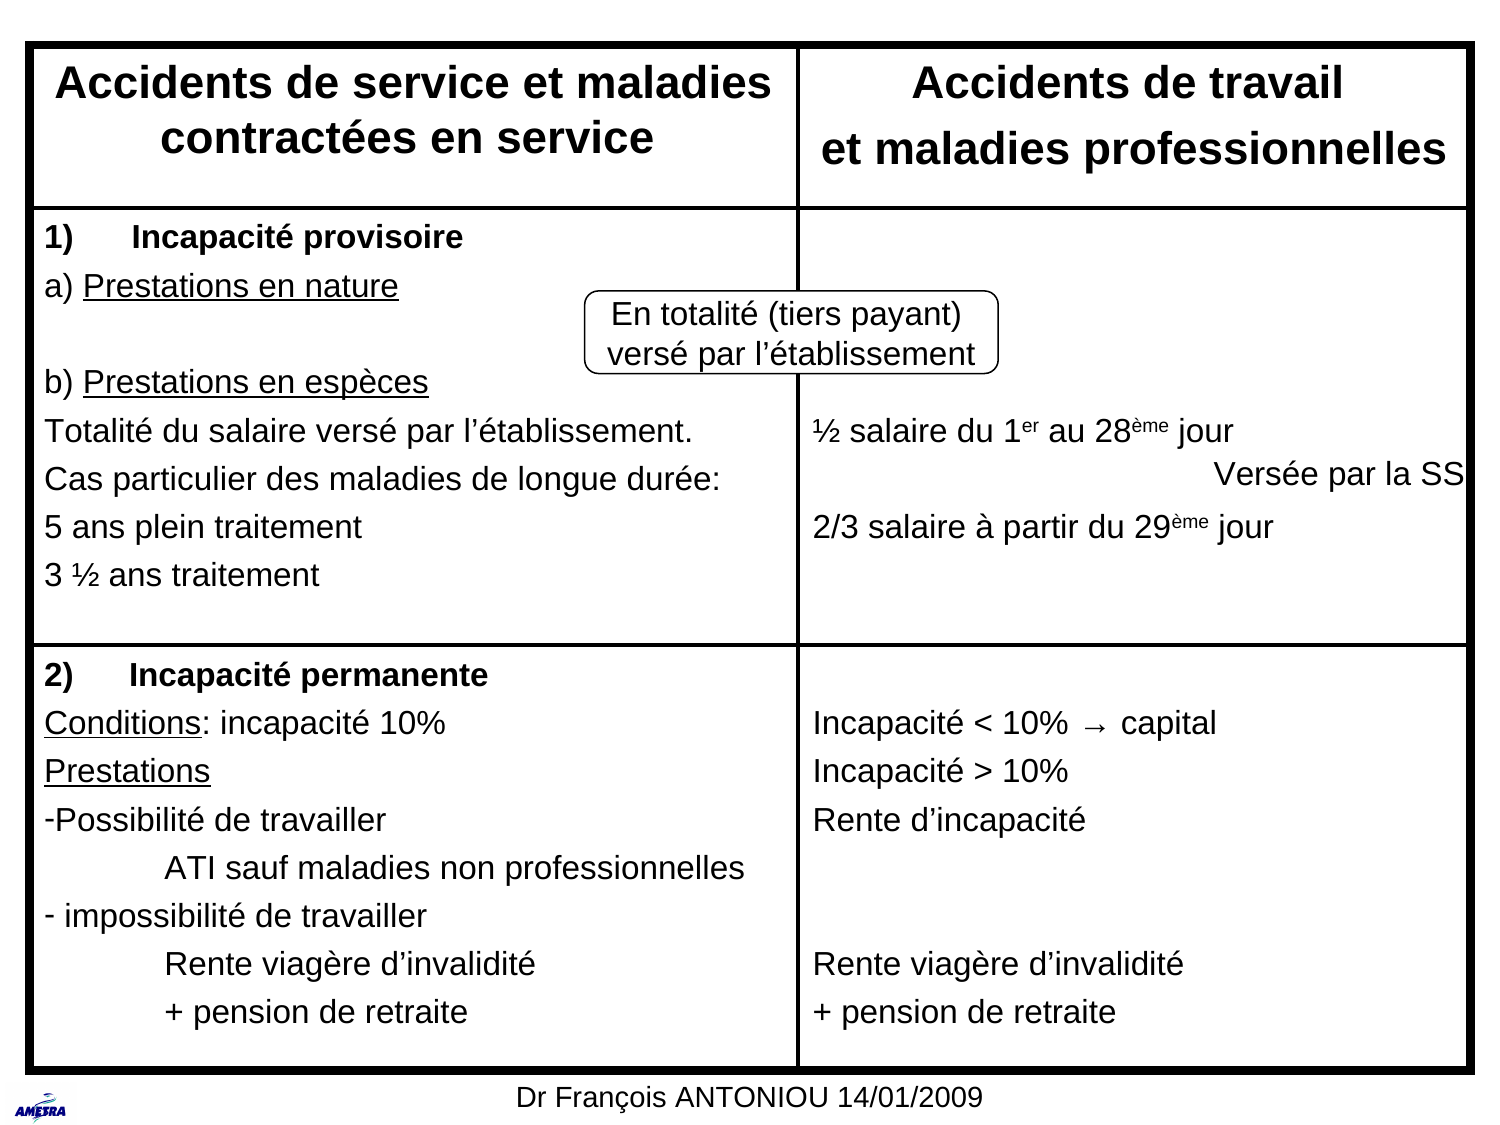

| Accidents de service et maladies contractées en service | Accidents de travail et maladies professionnelles |
| --- | --- |
| Incapacité provisoire a) Prestations en nature b) Prestations en espèces Totalité du salaire versé par l’établissement. Cas particulier des maladies de longue durée: 5 ans plein traitement 3 ½ ans traitement | ½ salaire du 1er au 28ème jour 2/3 salaire à partir du 29ème jour |
| 2) Incapacité permanente Conditions: incapacité 10% Prestations Possibilité de travailler ATI sauf maladies non professionnelles impossibilité de travailler Rente viagère d’invalidité + pension de retraite | Incapacité < 10% → capital Incapacité > 10% Rente d’incapacité Rente viagère d’invalidité + pension de retraite |
En totalité (tiers payant)
versé par l’établissement
Versée par la SS
Dr François ANTONIOU 14/01/2009